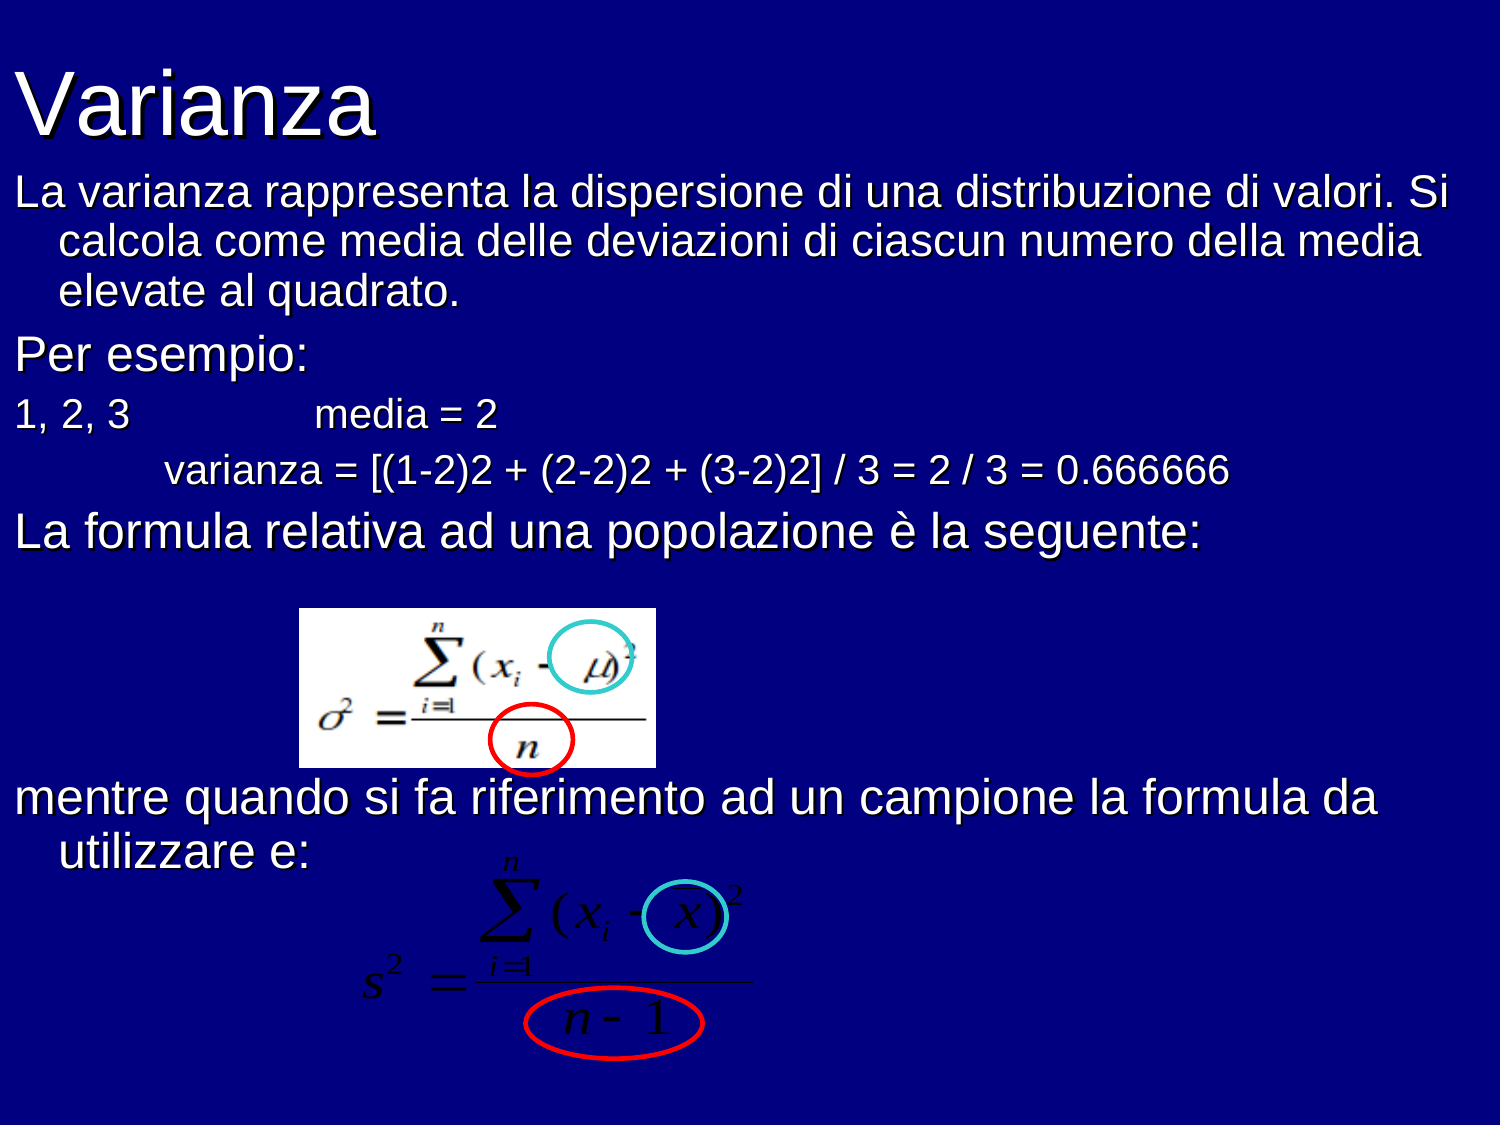

Varianza
La varianza rappresenta la dispersione di una distribuzione di valori. Si calcola come media delle deviazioni di ciascun numero della media elevate al quadrato.
Per esempio:
1, 2, 3		media = 2
		varianza = [(1-2)2 + (2-2)2 + (3-2)2] / 3 = 2 / 3 = 0.666666
La formula relativa ad una popolazione è la seguente:
mentre quando si fa riferimento ad un campione la formula da utilizzare e: